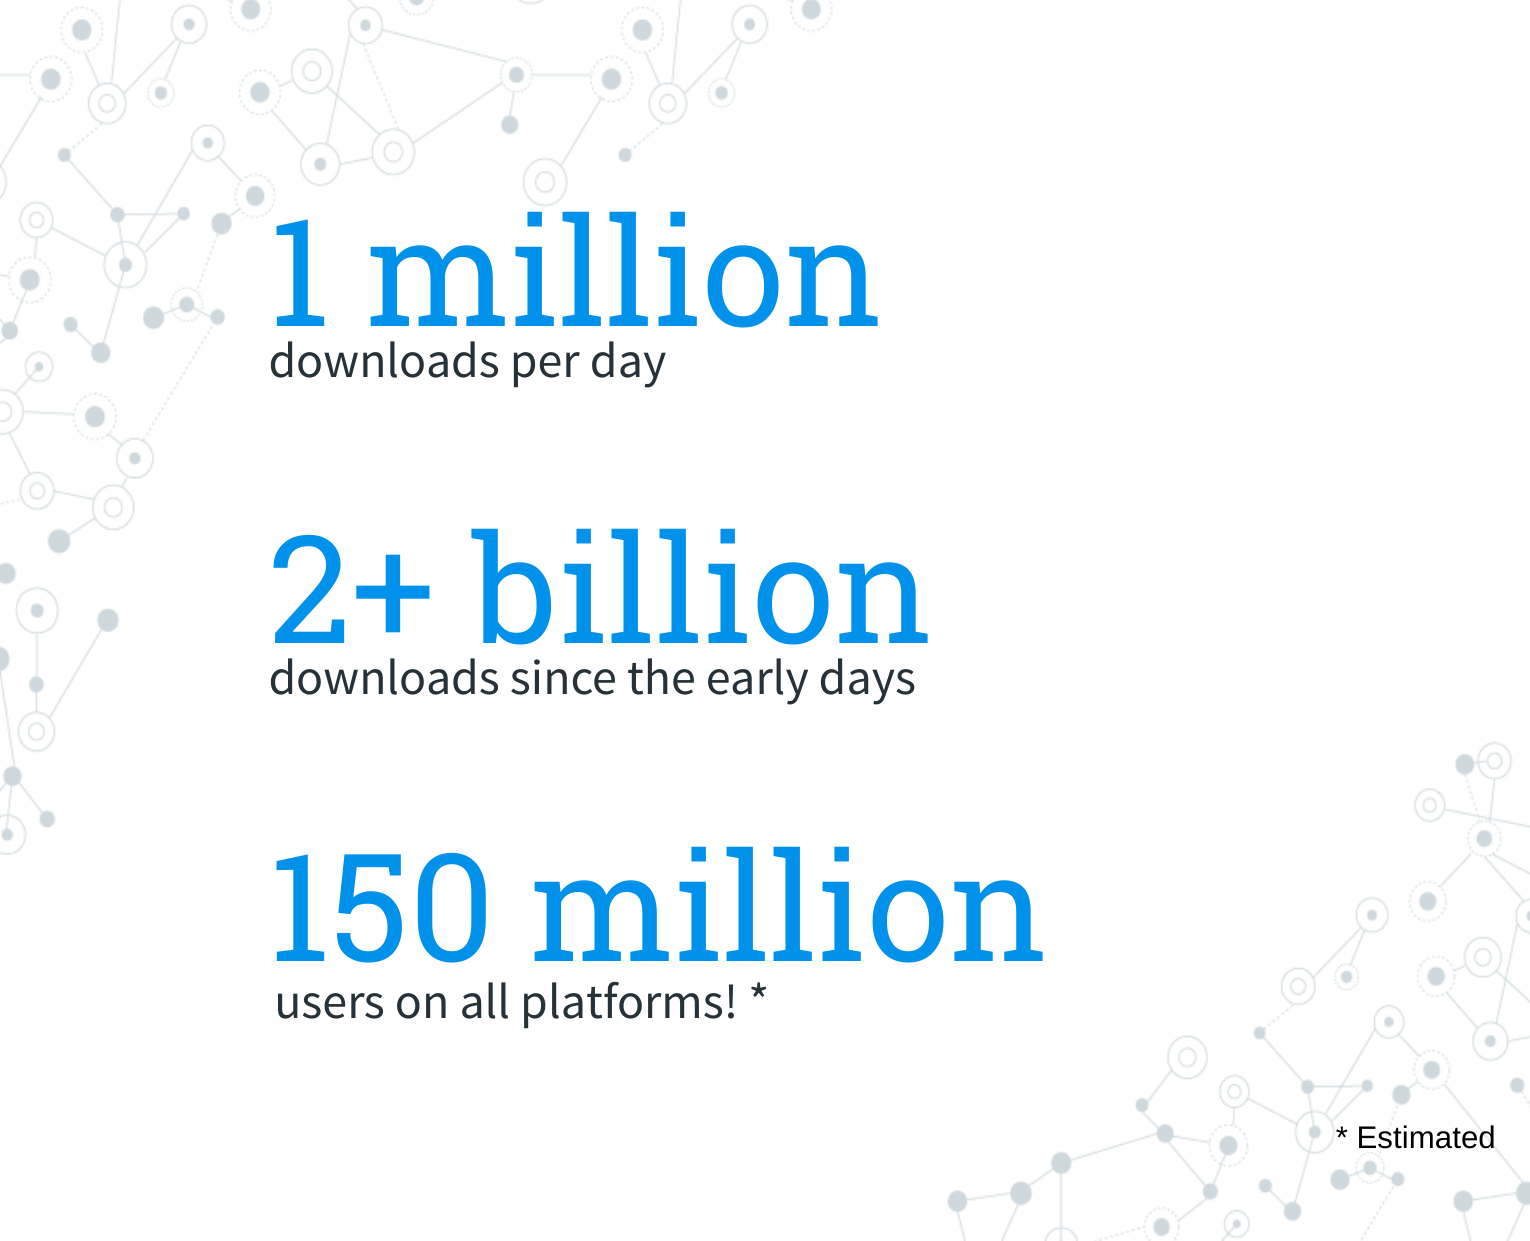

# 1 million
downloads per day
2+ billion
downloads since the early days
150 million
users on all platforms! *
* Estimated